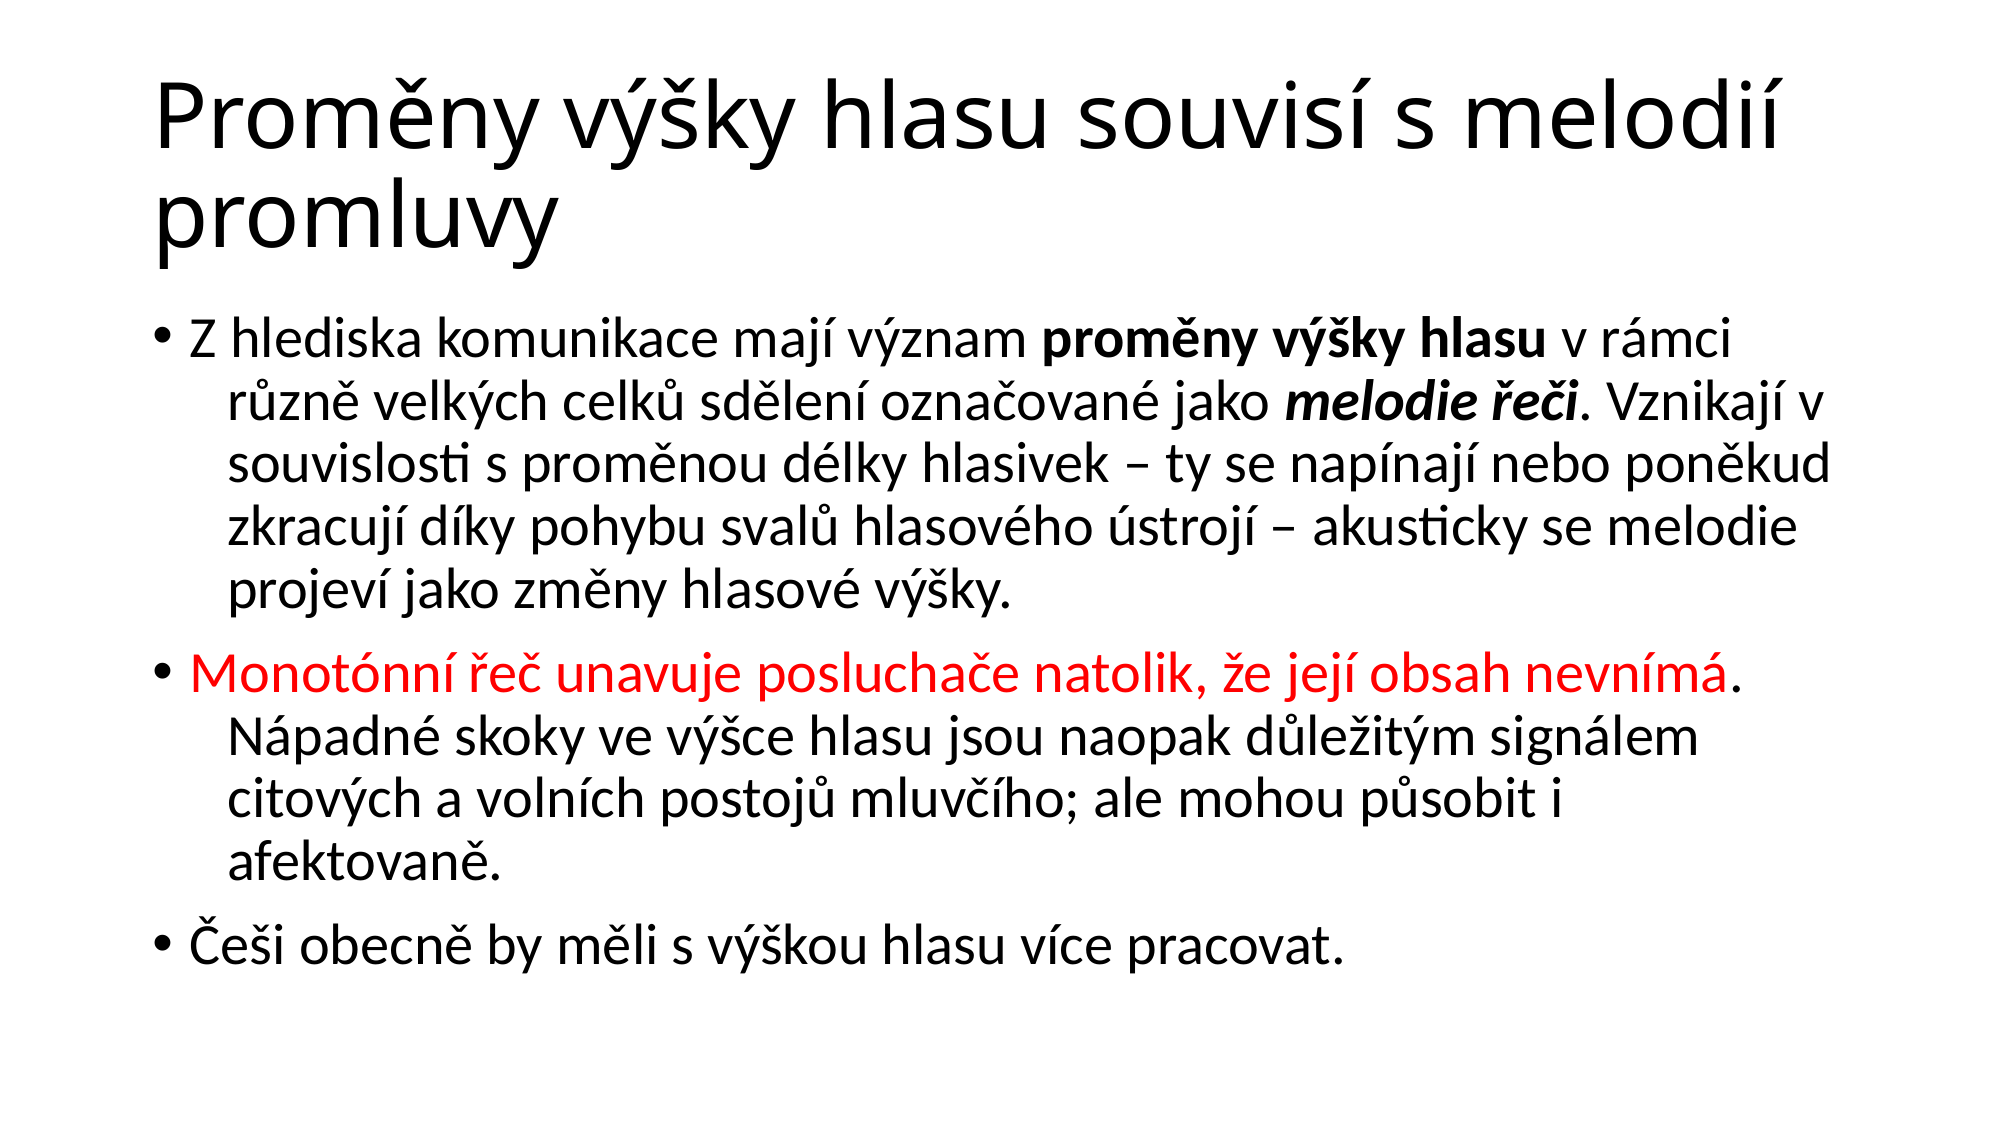

# Proměny výšky hlasu souvisí s melodií promluvy
Z hlediska komunikace mají význam proměny výšky hlasu v rámci různě velkých celků sdělení označované jako melodie řeči. Vznikají v souvislosti s proměnou délky hlasivek – ty se napínají nebo poněkud zkracují díky pohybu svalů hlasového ústrojí – akusticky se melodie projeví jako změny hlasové výšky.
Monotónní řeč unavuje posluchače natolik, že její obsah nevnímá. Nápadné skoky ve výšce hlasu jsou naopak důležitým signálem citových a volních postojů mluvčího; ale mohou působit i afektovaně.
Češi obecně by měli s výškou hlasu více pracovat.